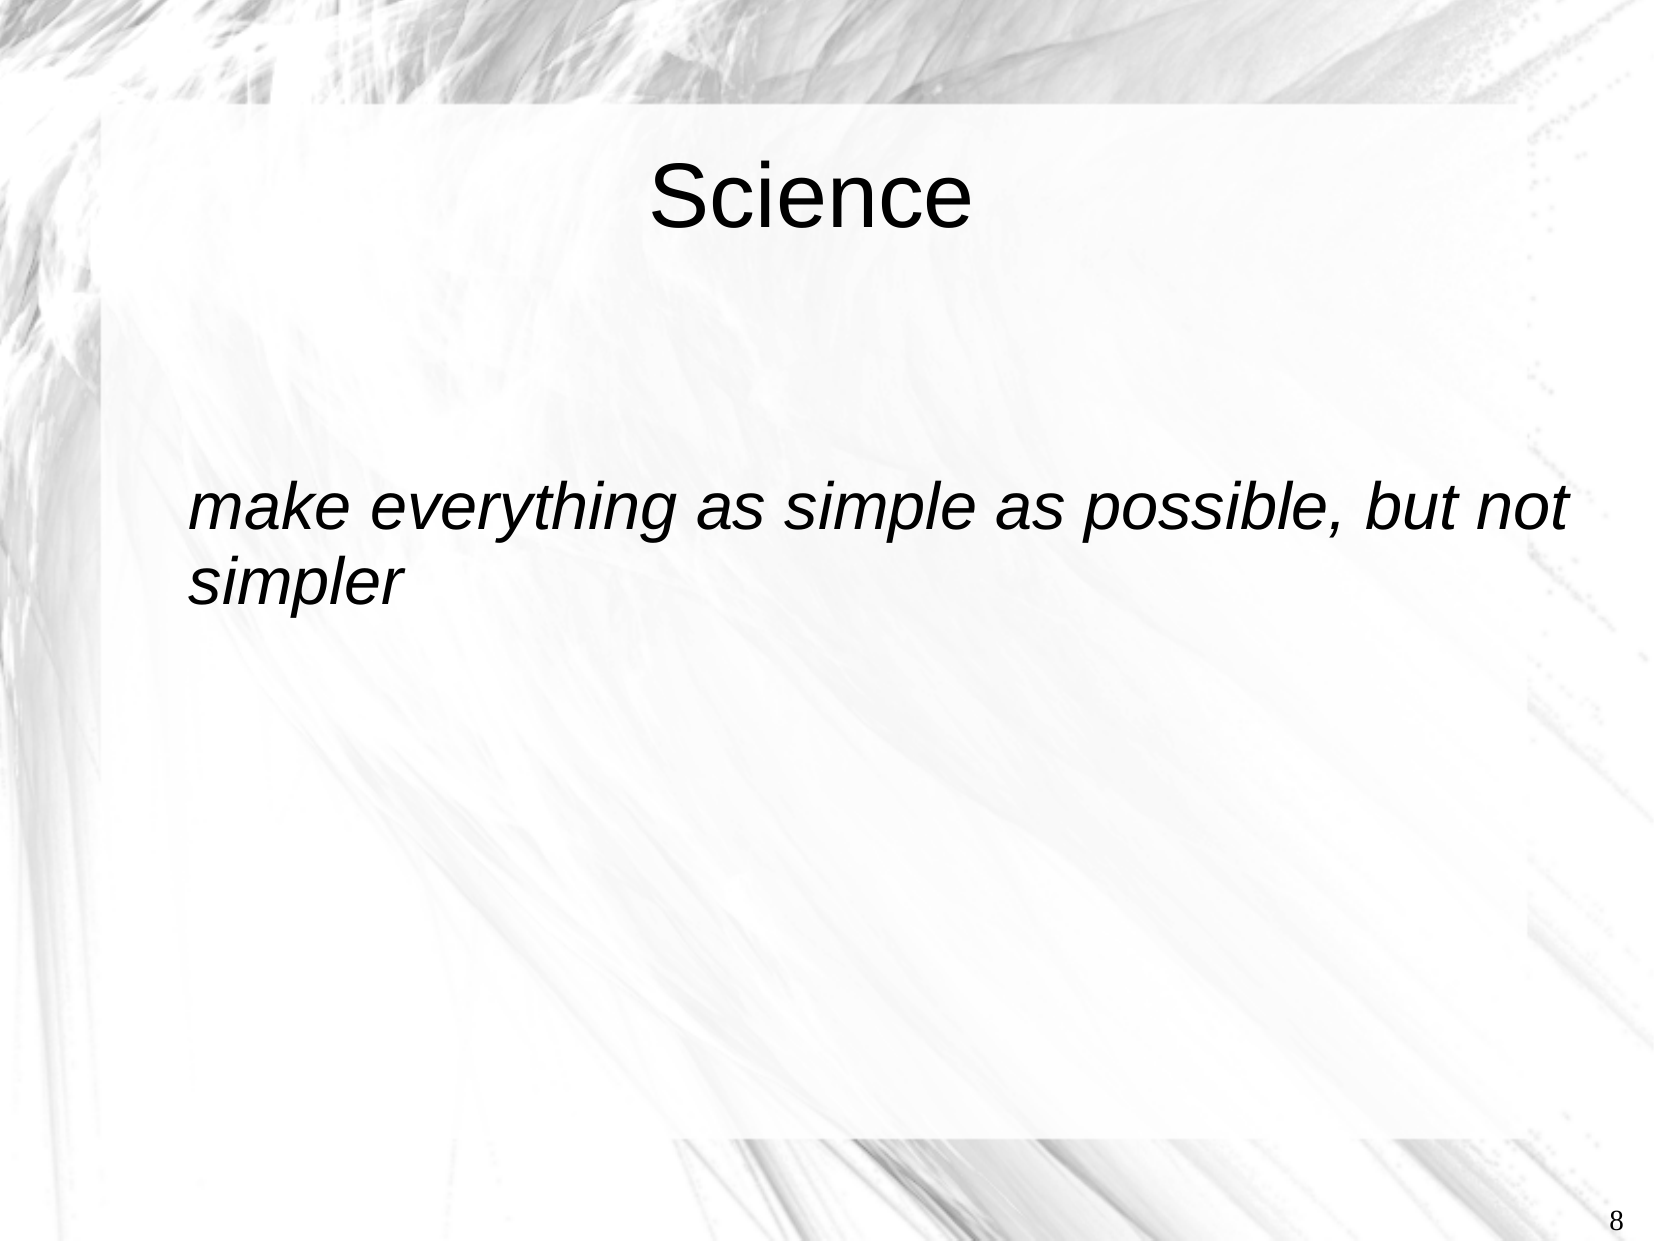

# Science
make everything as simple as possible, but not simpler
8